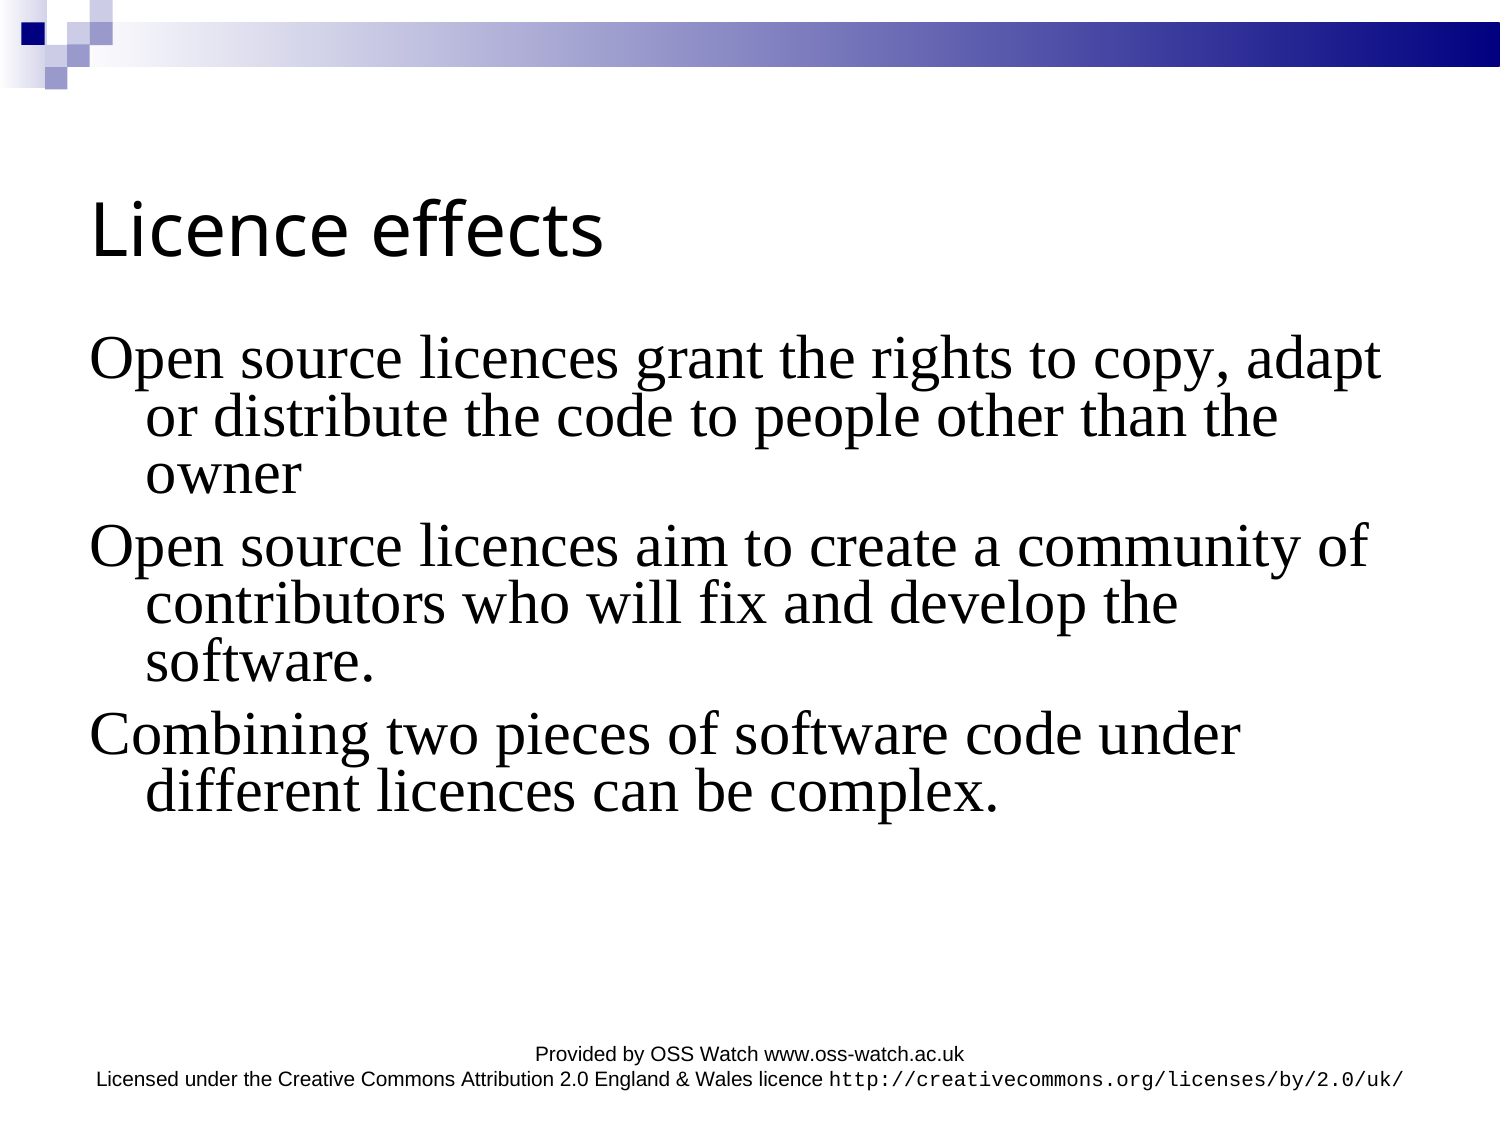

# Licence effects
Open source licences grant the rights to copy, adapt or distribute the code to people other than the owner
Open source licences aim to create a community of contributors who will fix and develop the software.
Combining two pieces of software code under different licences can be complex.